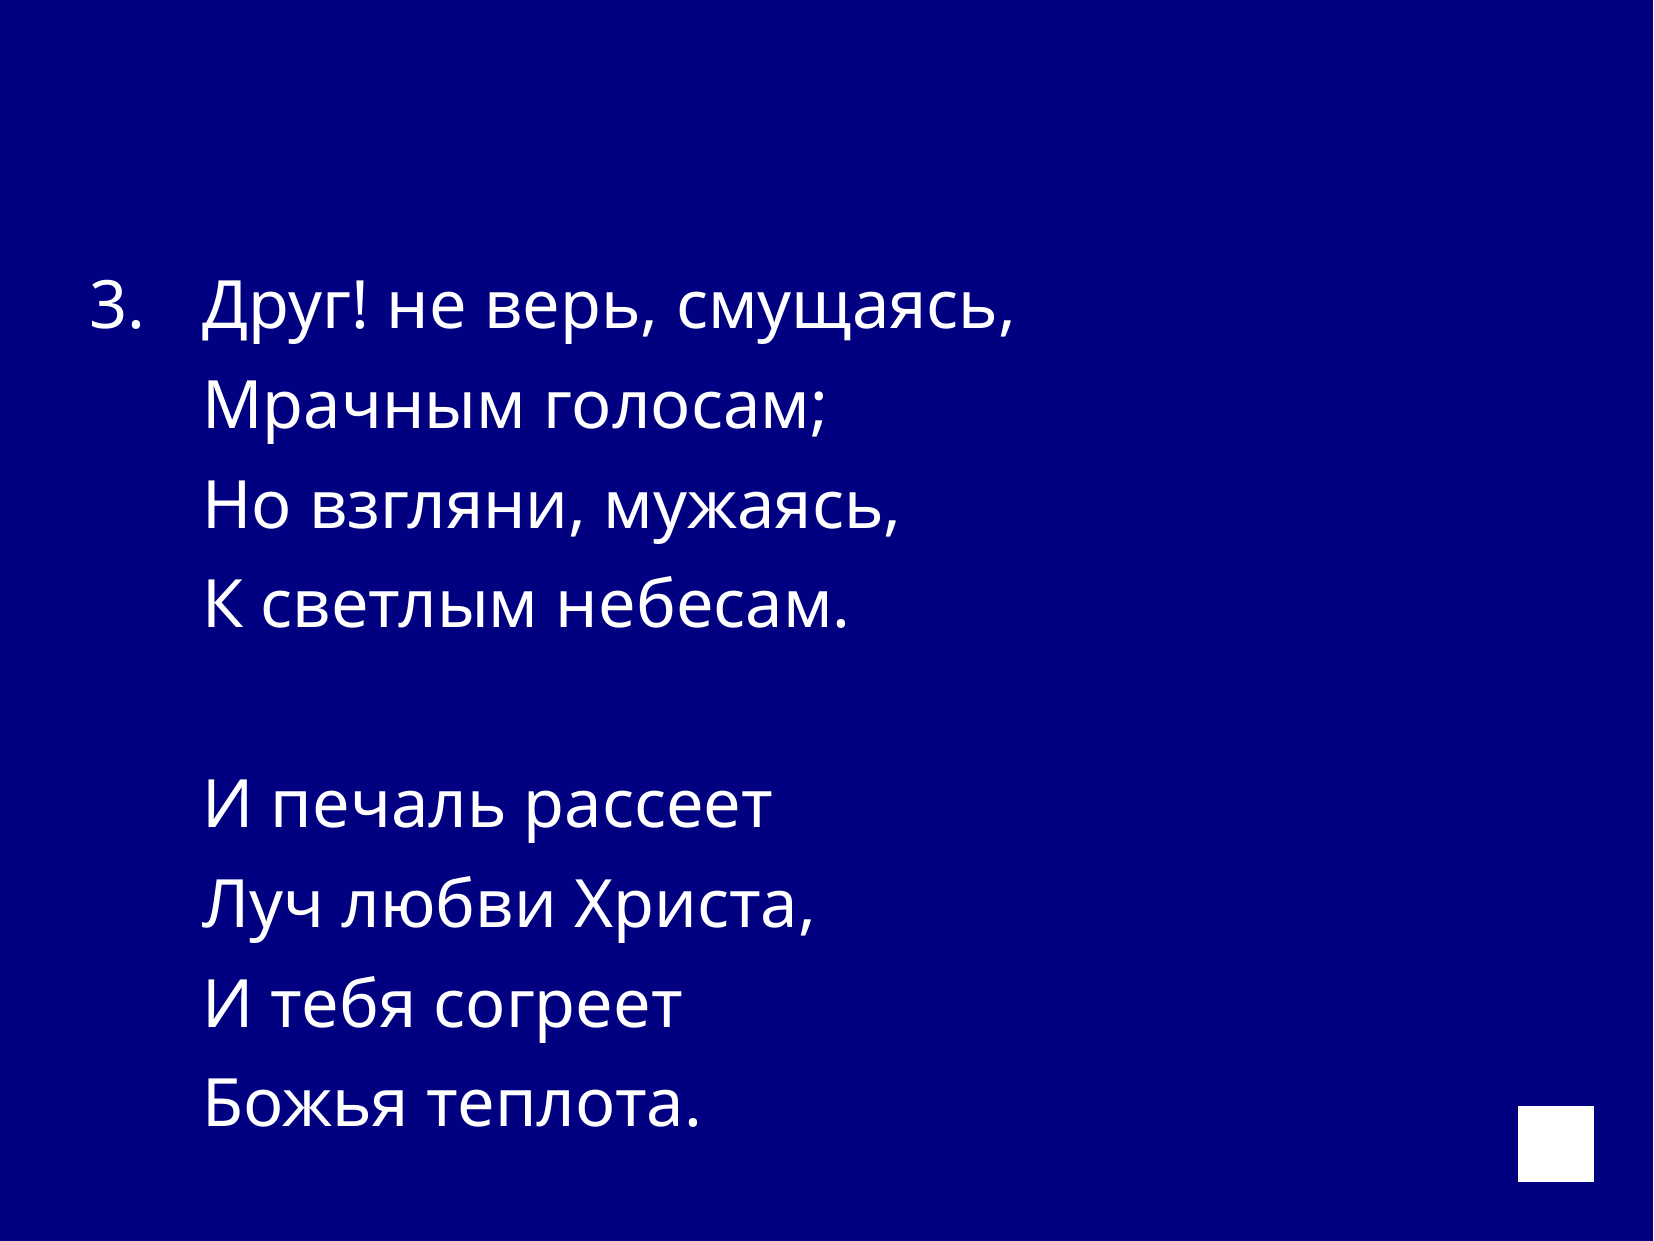

3.	Друг! не верь, смущаясь,
	Мрачным голосам;
	Но взгляни, мужаясь,
	К светлым небесам.
	И печаль рассеет
	Луч любви Христа,
	И тебя согреет
	Божья теплота.